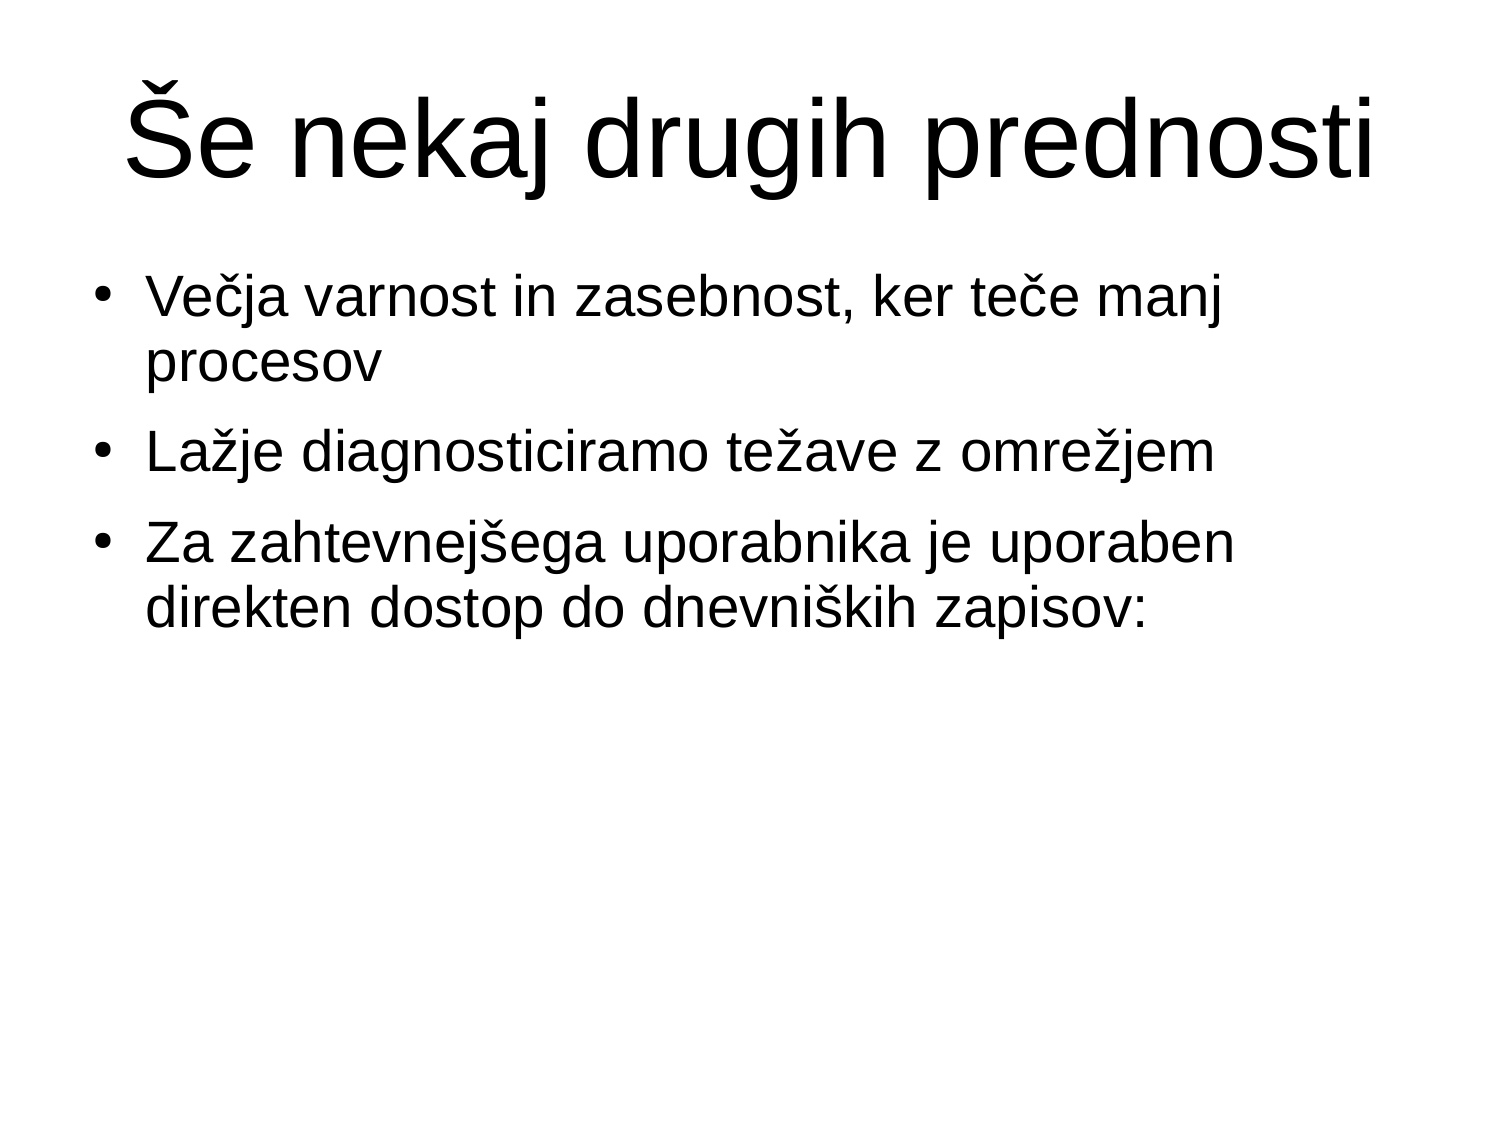

# Še nekaj drugih prednosti
Večja varnost in zasebnost, ker teče manj procesov
Lažje diagnosticiramo težave z omrežjem
Za zahtevnejšega uporabnika je uporaben direkten dostop do dnevniških zapisov: